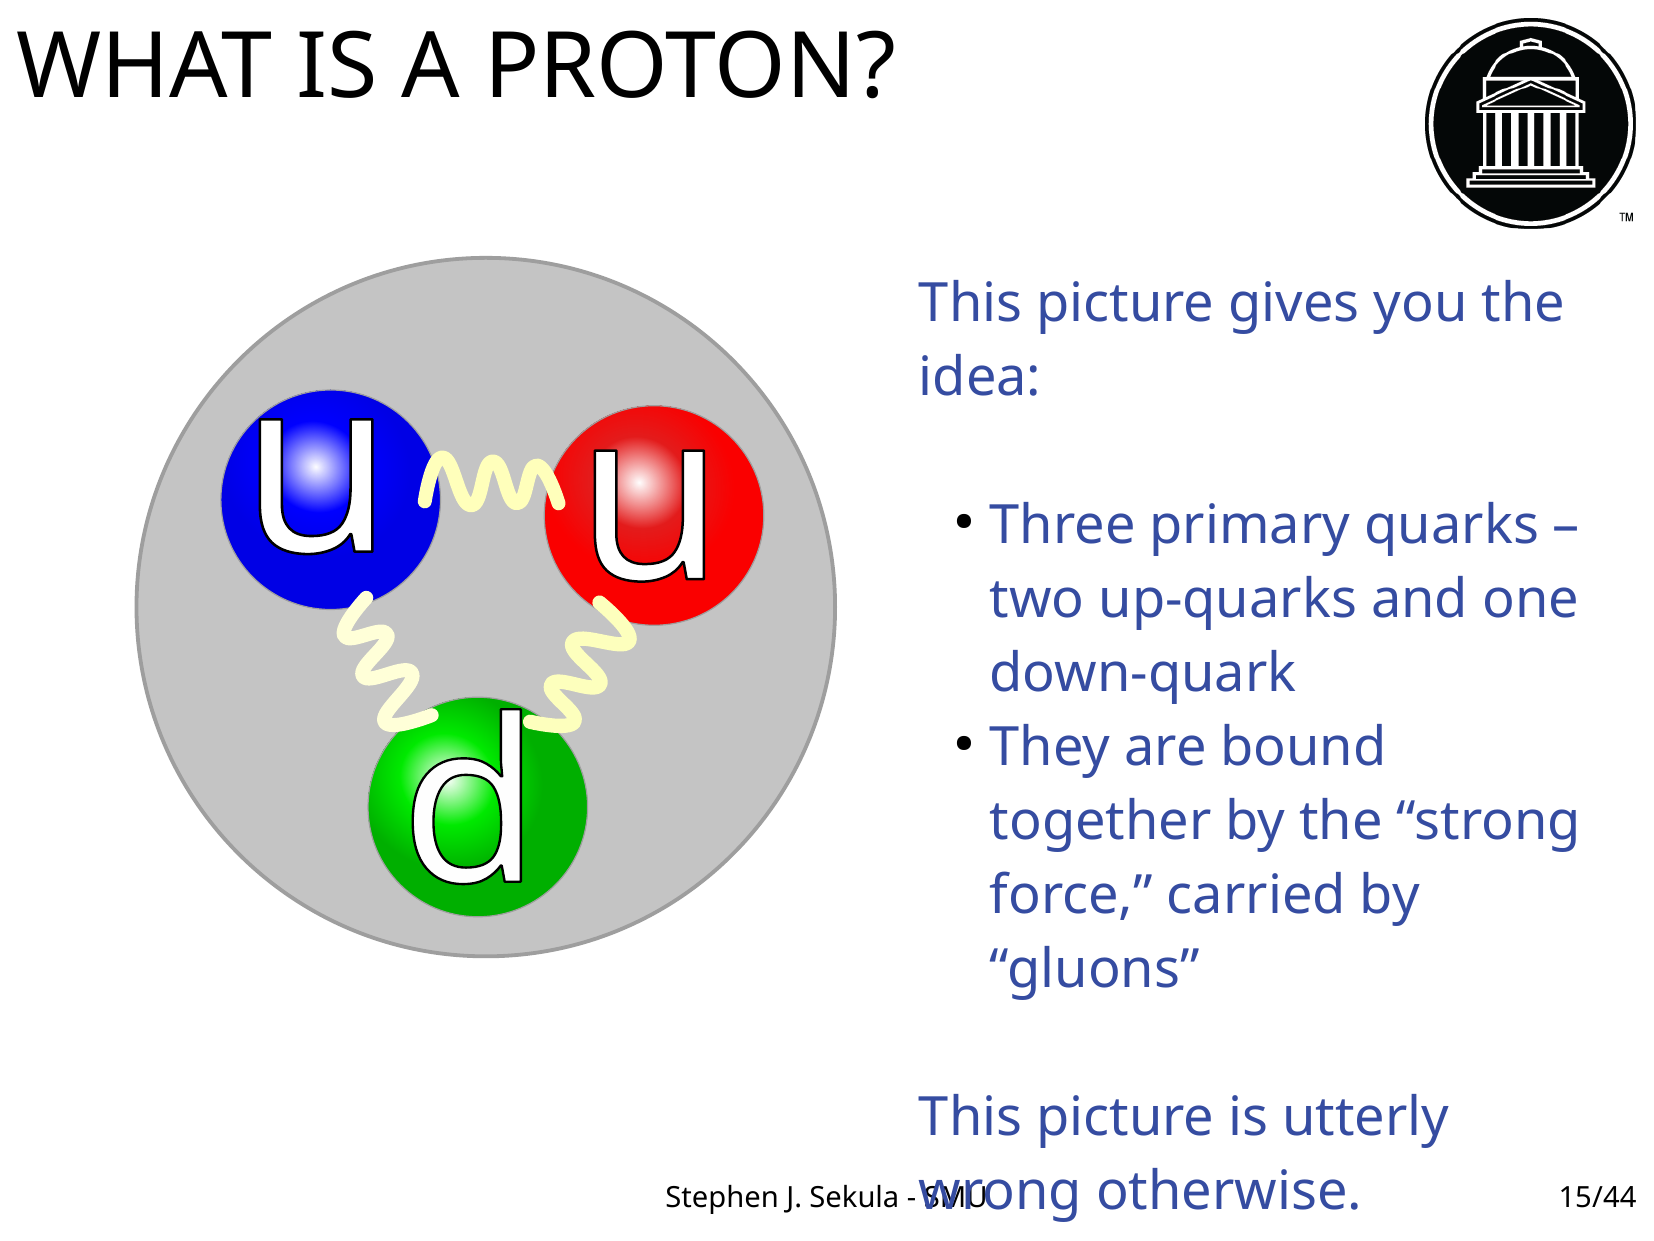

# WHAT IS A PROTON?
This picture gives you the idea:
Three primary quarks – two up-quarks and one down-quark
They are bound together by the “strong force,” carried by “gluons”
This picture is utterly wrong otherwise.
15
Stephen J. Sekula - SMU